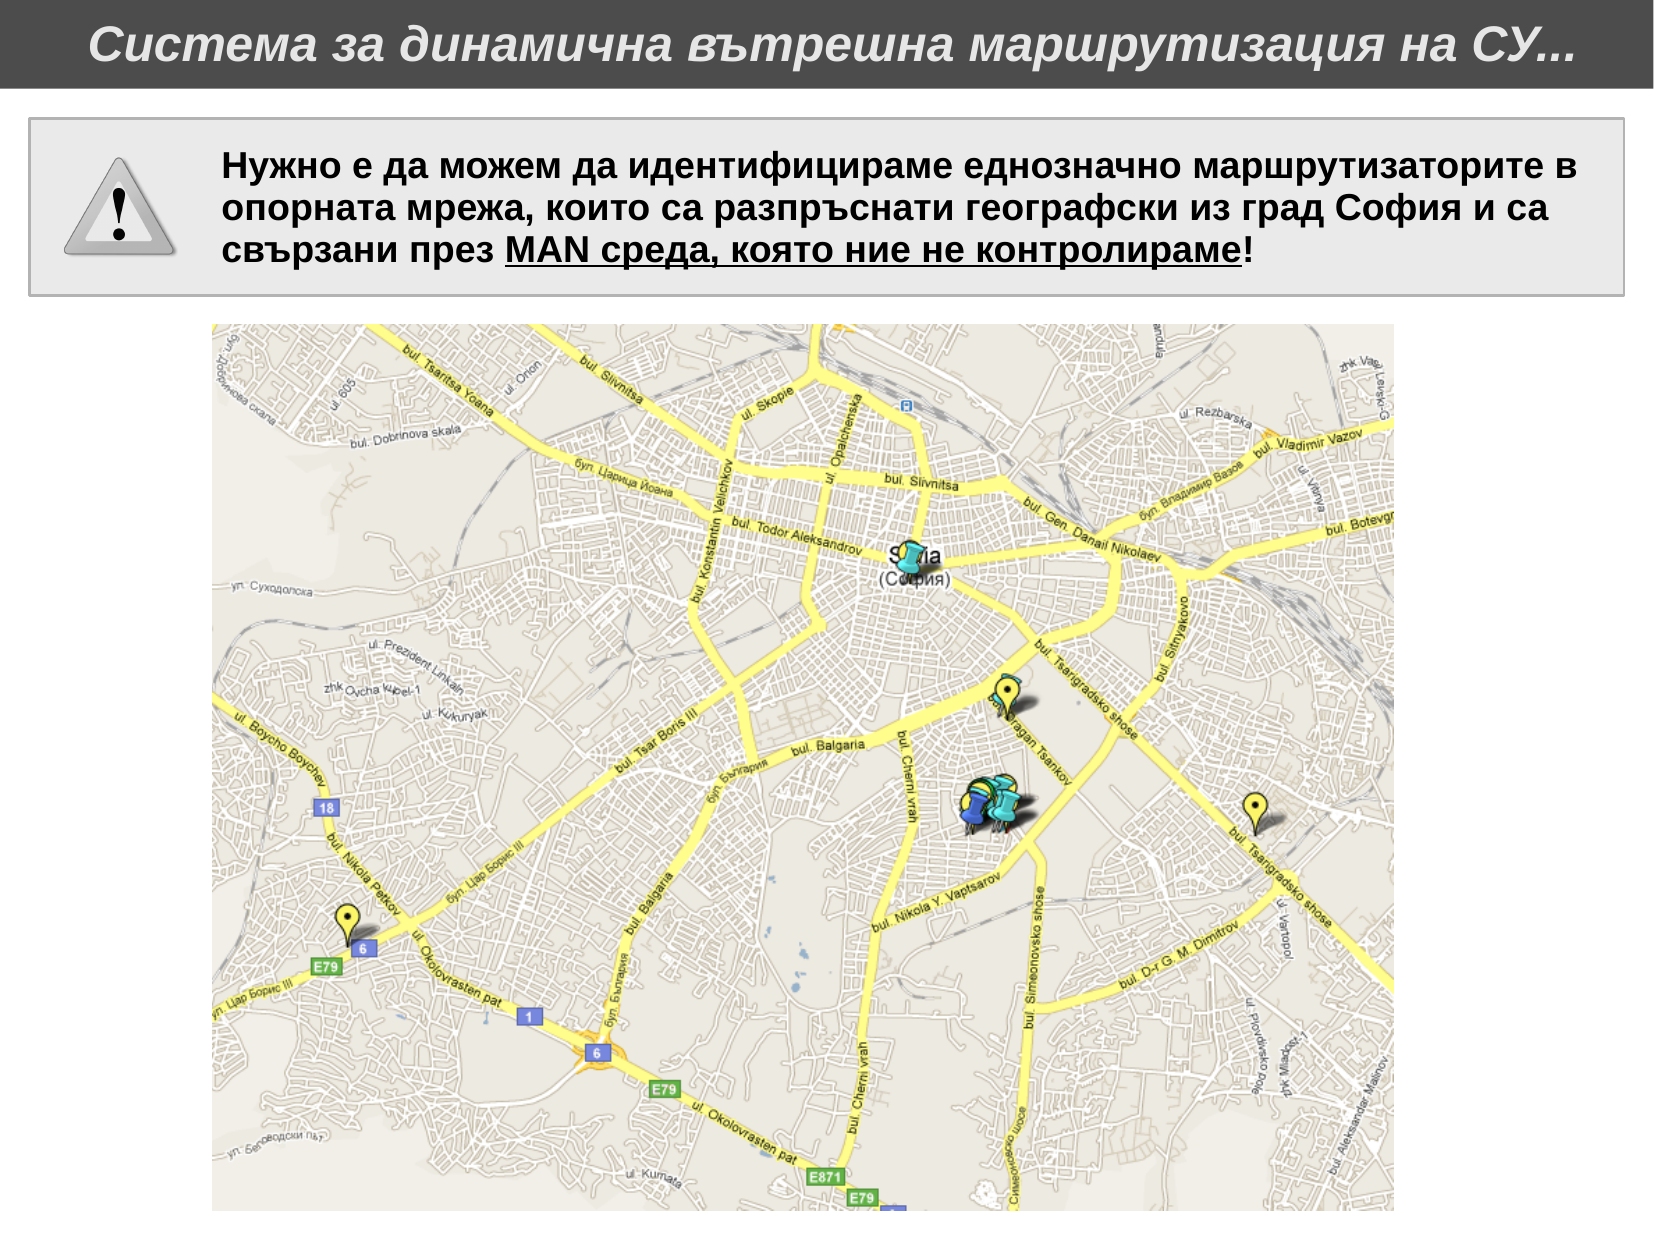

Система за динамична вътрешна маршрутизация на СУ...
Нужно е да можем да идентифицираме еднозначно маршрутизаторите в опорната мрежа, които са разпръснати географски из град София и са свързани през MAN среда, която ние не контролираме!